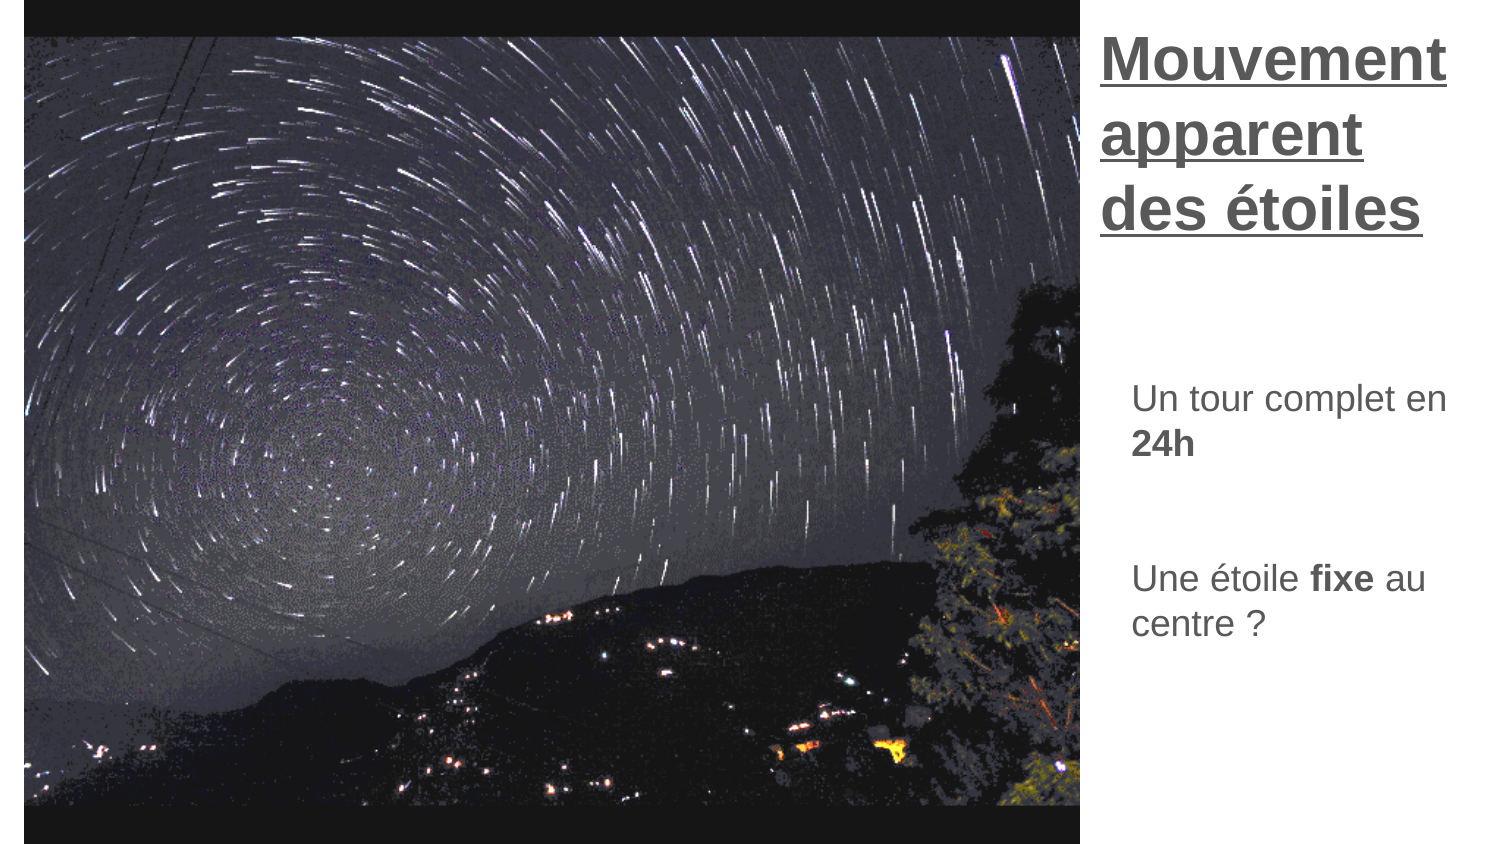

Mouvement apparent des étoiles
Un tour complet en 24h
Une étoile fixe au centre ?